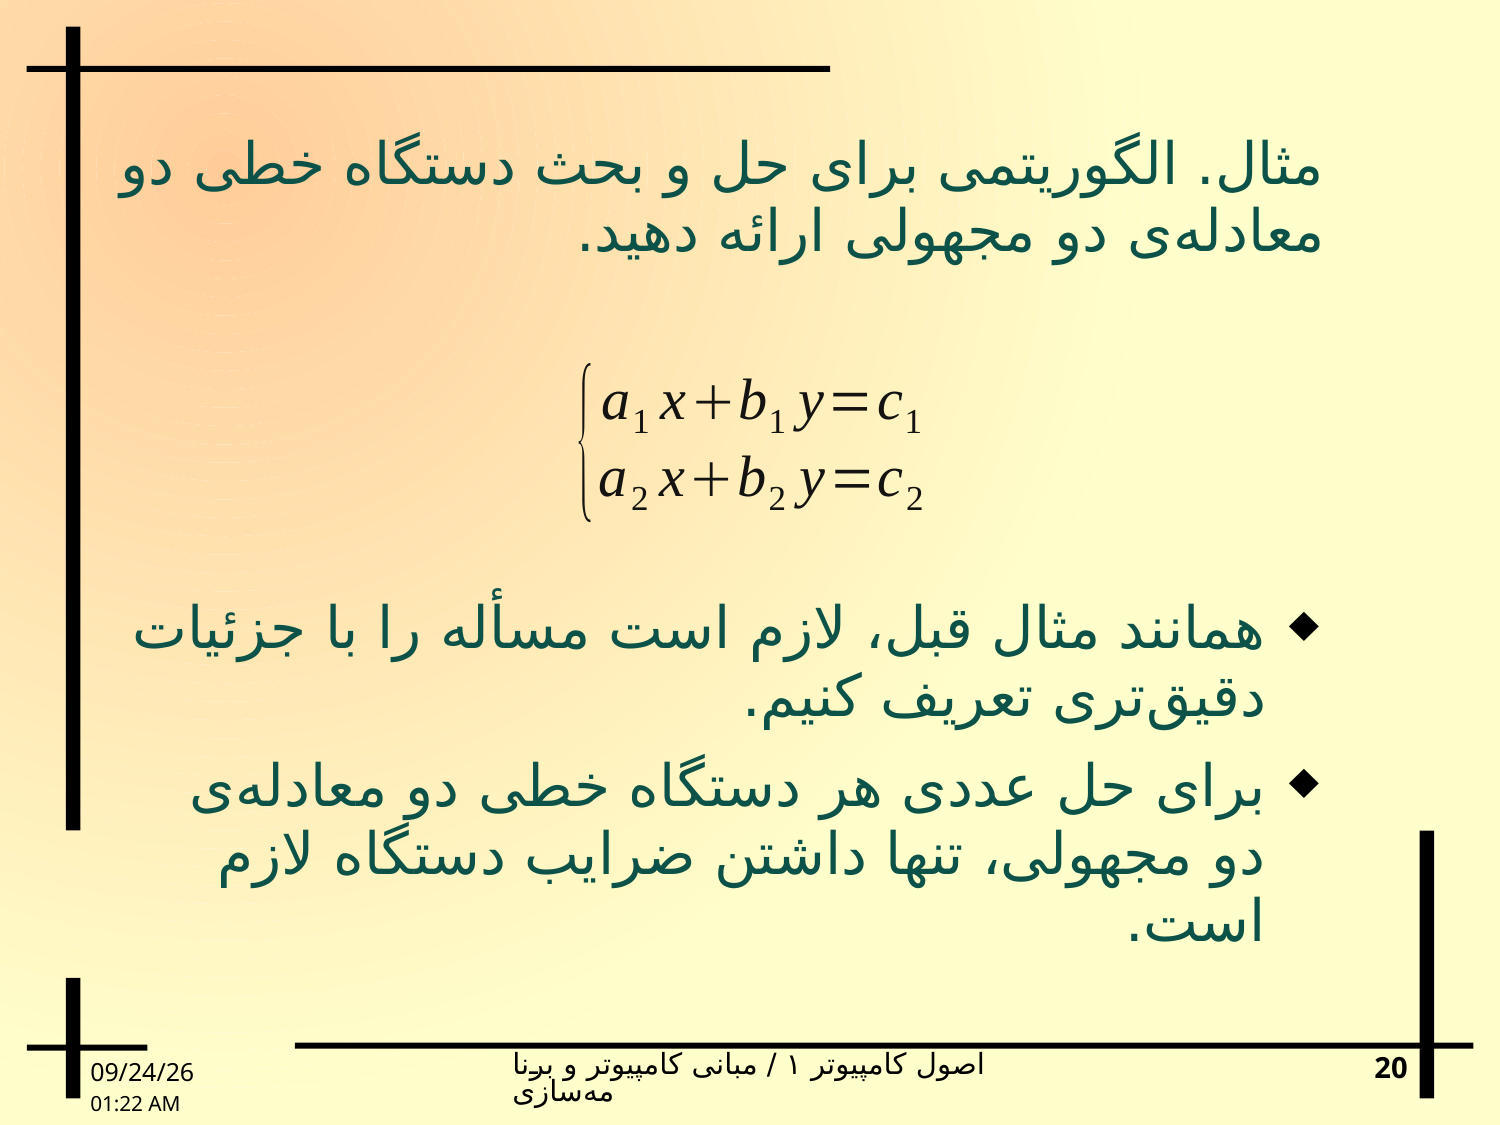

# مثال. الگوریتمی برای حل و بحث دستگاه خطی دو معادله‌ی دو مجهولی ارائه دهید.
همانند مثال قبل، لازم است مسأله را با جزئیات دقیق‌تری تعریف کنیم.
برای حل عددی هر دستگاه خطی دو معادله‌‌ی دو مجهولی، تنها داشتن ضرایب دستگاه لازم است.
اصول کامپیوتر ۱ / مبانی کامپیوتر و برنامه‌سازی
20